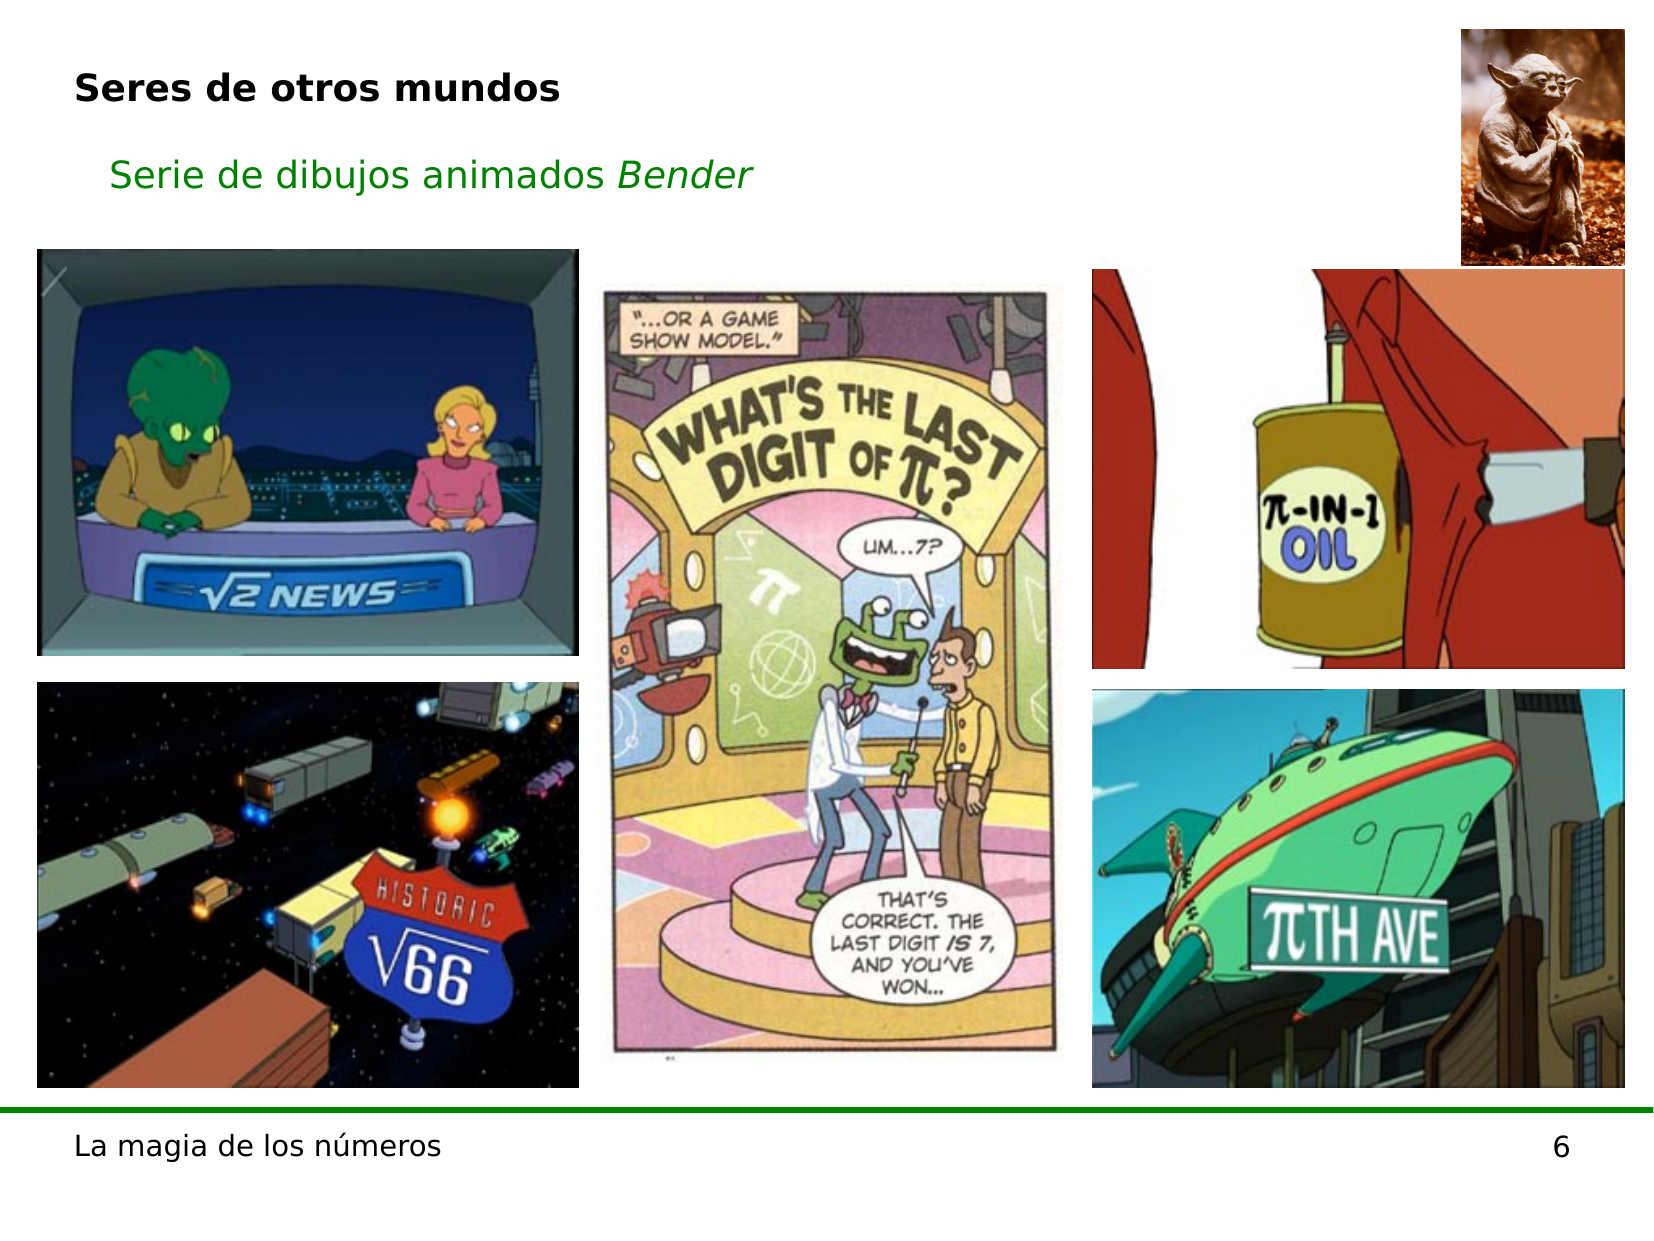

Seres de otros mundos
Serie de dibujos animados Bender
La magia de los números
6